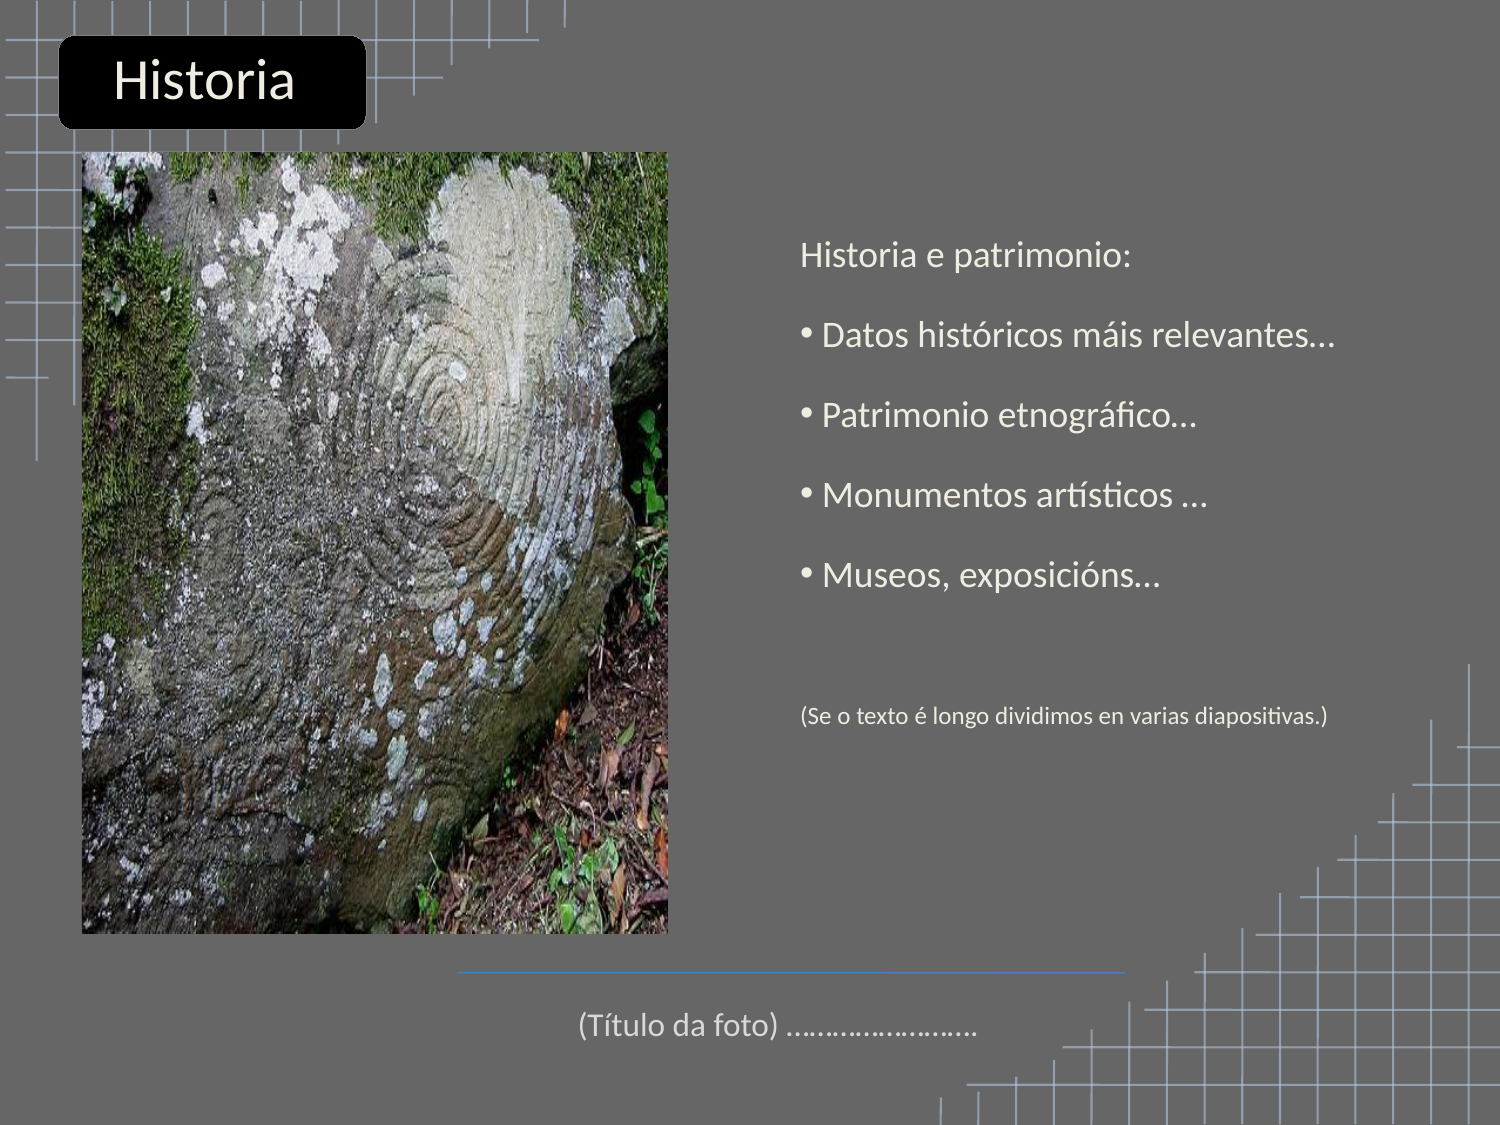

# Historia
Historia e patrimonio:
 Datos históricos máis relevantes…
 Patrimonio etnográfico…
 Monumentos artísticos …
 Museos, exposicións…
(Se o texto é longo dividimos en varias diapositivas.)
(Título da foto) …………………….